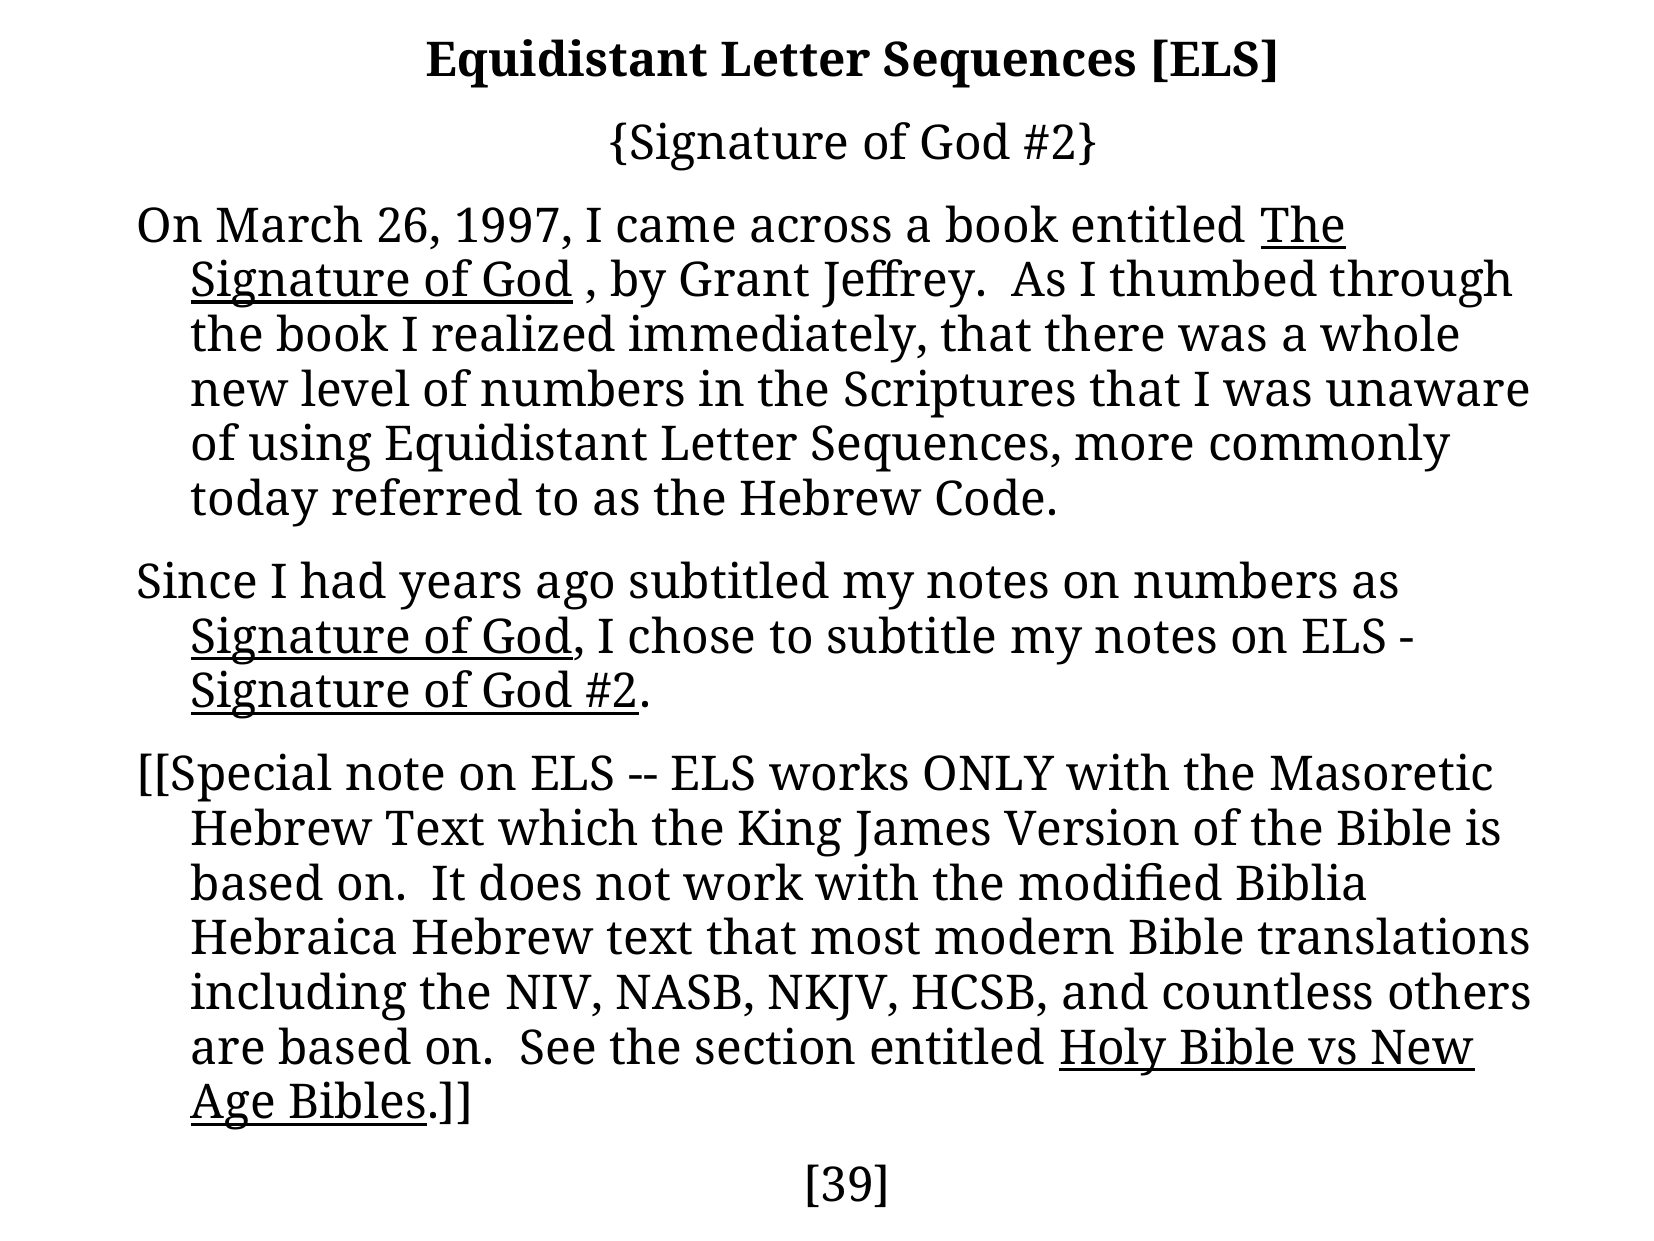

# Equidistant Letter Sequences [ELS]
{Signature of God #2}
On March 26, 1997, I came across a book entitled The Signature of God , by Grant Jeffrey. As I thumbed through the book I realized immediately, that there was a whole new level of numbers in the Scriptures that I was unaware of using Equidistant Letter Sequences, more commonly today referred to as the Hebrew Code.
Since I had years ago subtitled my notes on numbers as Signature of God, I chose to subtitle my notes on ELS - Signature of God #2.
[[Special note on ELS -- ELS works ONLY with the Masoretic Hebrew Text which the King James Version of the Bible is based on. It does not work with the modified Biblia Hebraica Hebrew text that most modern Bible translations including the NIV, NASB, NKJV, HCSB, and countless others are based on. See the section entitled Holy Bible vs New Age Bibles.]]
[39]